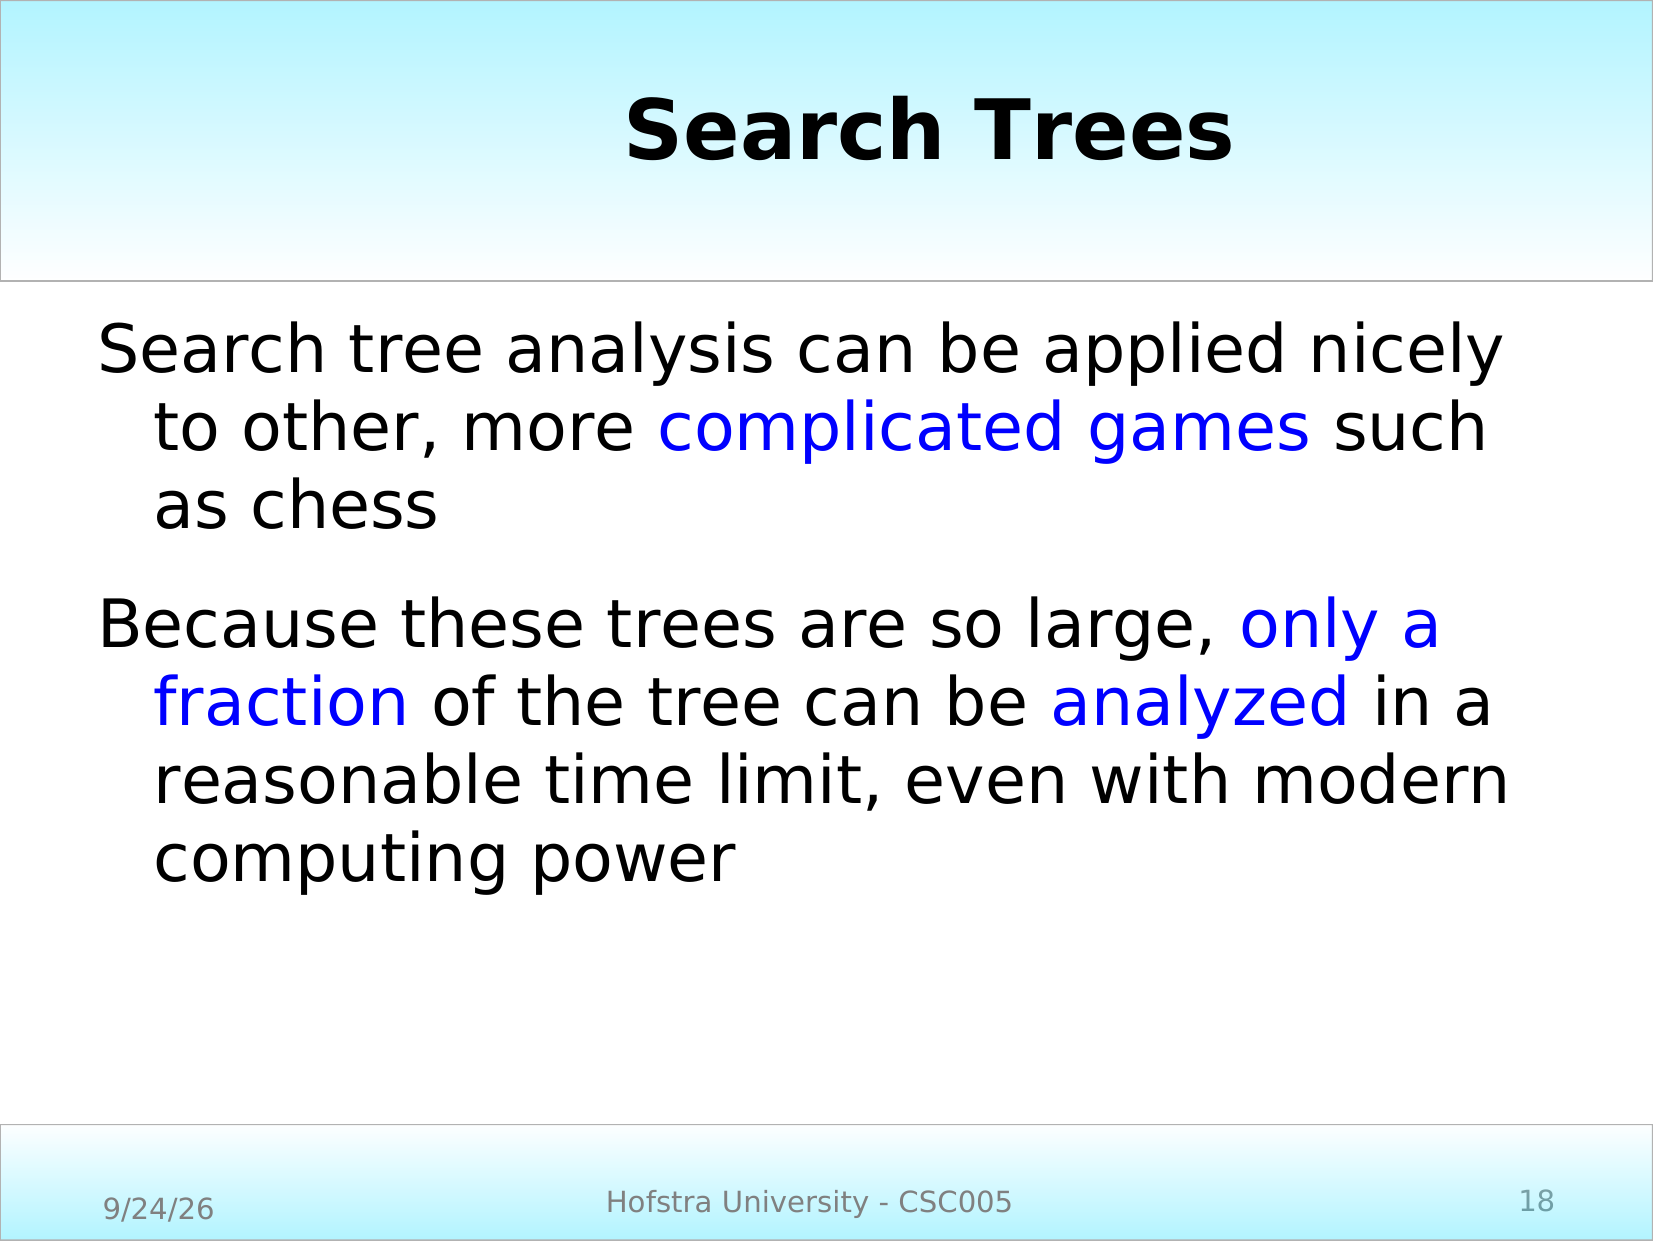

# Search Trees
Search tree analysis can be applied nicely to other, more complicated games such as chess
Because these trees are so large, only a fraction of the tree can be analyzed in a reasonable time limit, even with modern computing power
18
Hofstra University - CSC005